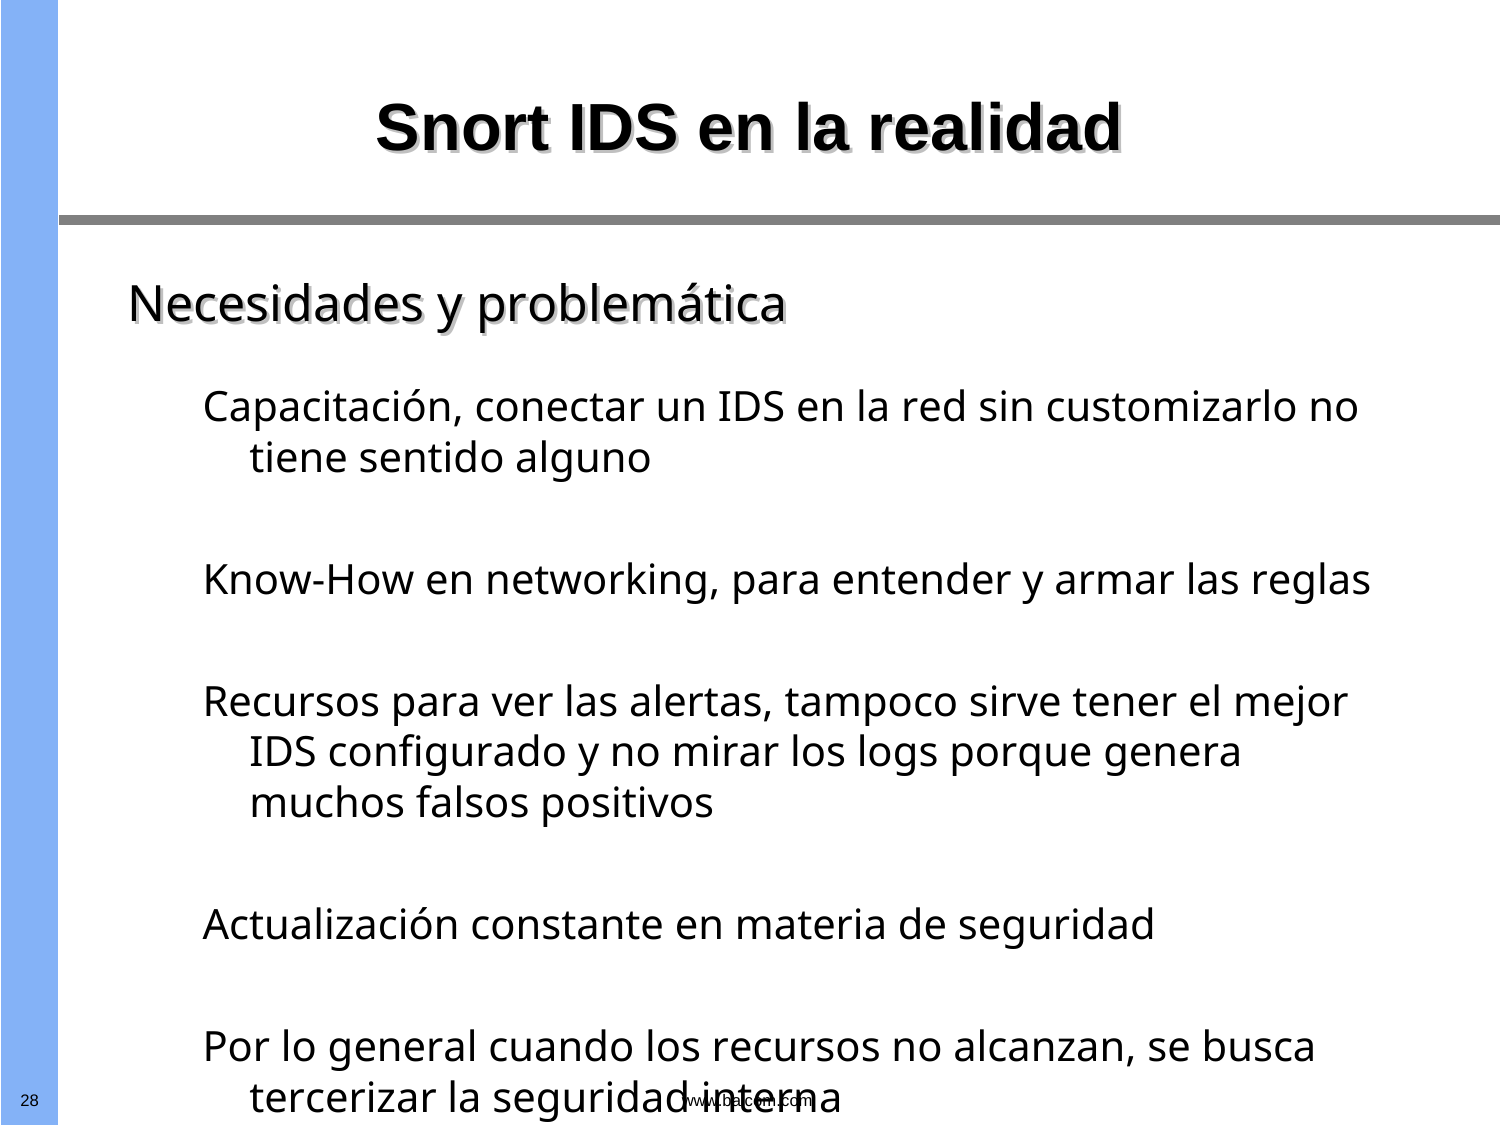

Snort IDS en la realidad
# Necesidades y problemática
Capacitación, conectar un IDS en la red sin customizarlo no tiene sentido alguno
Know-How en networking, para entender y armar las reglas
Recursos para ver las alertas, tampoco sirve tener el mejor IDS configurado y no mirar los logs porque genera muchos falsos positivos
Actualización constante en materia de seguridad
Por lo general cuando los recursos no alcanzan, se busca tercerizar la seguridad interna
28
www.baicom.com